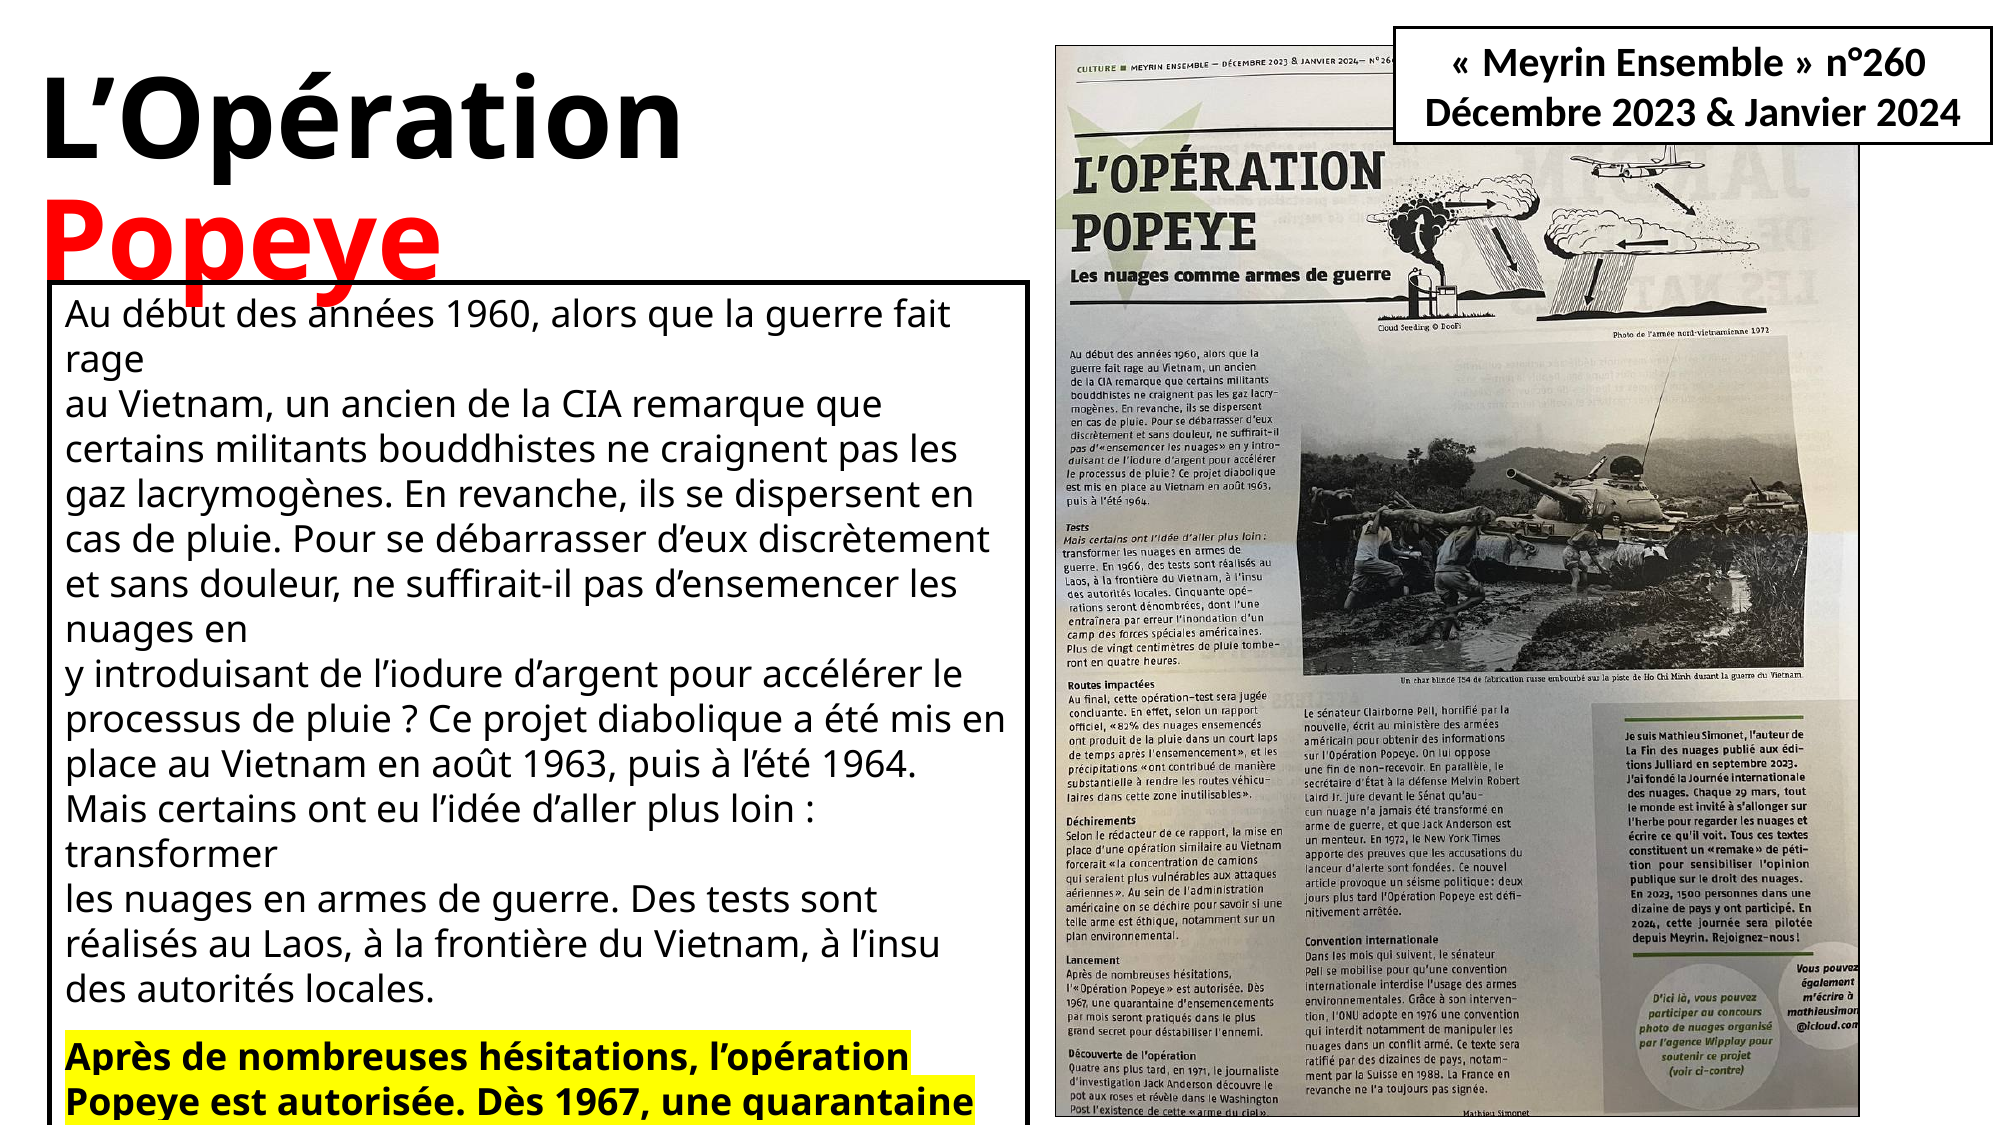

« Meyrin Ensemble » n°260
Décembre 2023 & Janvier 2024
L’Opération
Popeye
Au début des années 1960, alors que la guerre fait rage
au Vietnam, un ancien de la CIA remarque que certains militants bouddhistes ne craignent pas les gaz lacrymogènes. En revanche, ils se dispersent en cas de pluie. Pour se débarrasser d’eux discrètement et sans douleur, ne suffirait-il pas d’ensemencer les nuages en
y introduisant de l’iodure d’argent pour accélérer le processus de pluie ? Ce projet diabolique a été mis en place au Vietnam en août 1963, puis à l’été 1964.
Mais certains ont eu l’idée d’aller plus loin : transformer
les nuages en armes de guerre. Des tests sont réalisés au Laos, à la frontière du Vietnam, à l’insu des autorités locales.
Après de nombreuses hésitations, l’opération Popeye est autorisée. Dès 1967, une quarantaine d’ensemencements par mois seront pratiqués dans le plus grand secret pour destabiliser l’ennemi.